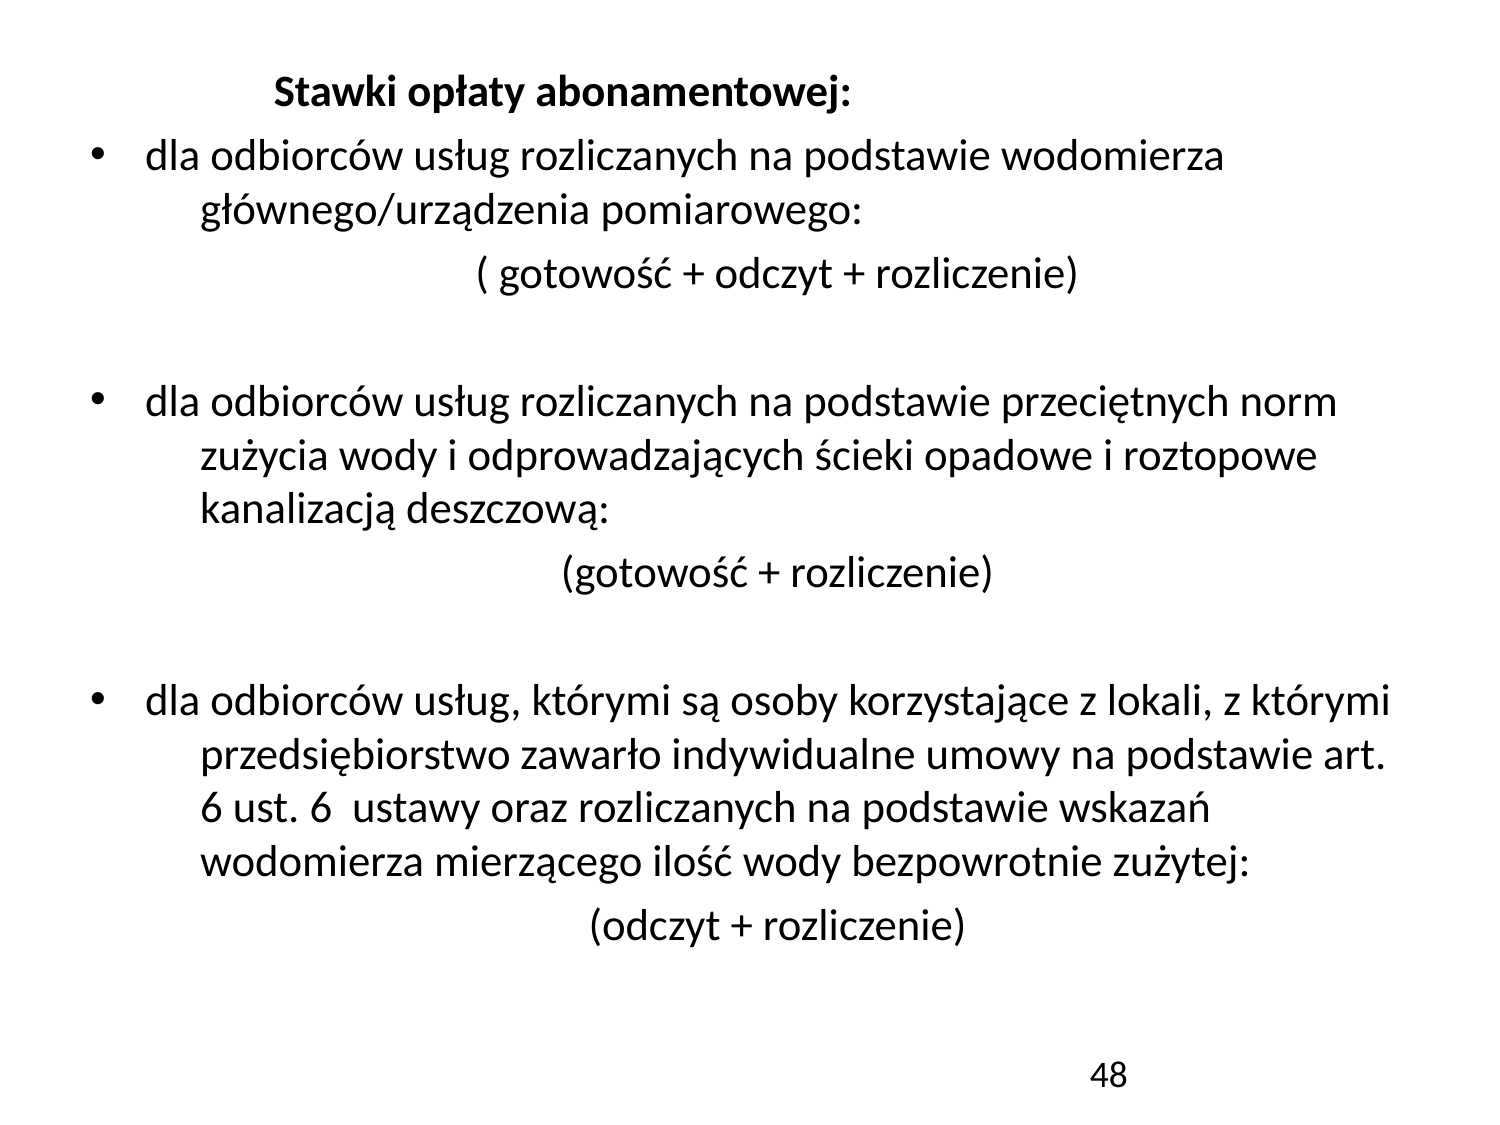

#
	Stawki opłaty abonamentowej:
dla odbiorców usług rozliczanych na podstawie wodomierza głównego/urządzenia pomiarowego:
( gotowość + odczyt + rozliczenie)
dla odbiorców usług rozliczanych na podstawie przeciętnych norm zużycia wody i odprowadzających ścieki opadowe i roztopowe kanalizacją deszczową:
(gotowość + rozliczenie)
dla odbiorców usług, którymi są osoby korzystające z lokali, z którymi przedsiębiorstwo zawarło indywidualne umowy na podstawie art. 6 ust. 6 ustawy oraz rozliczanych na podstawie wskazań wodomierza mierzącego ilość wody bezpowrotnie zużytej:
(odczyt + rozliczenie)